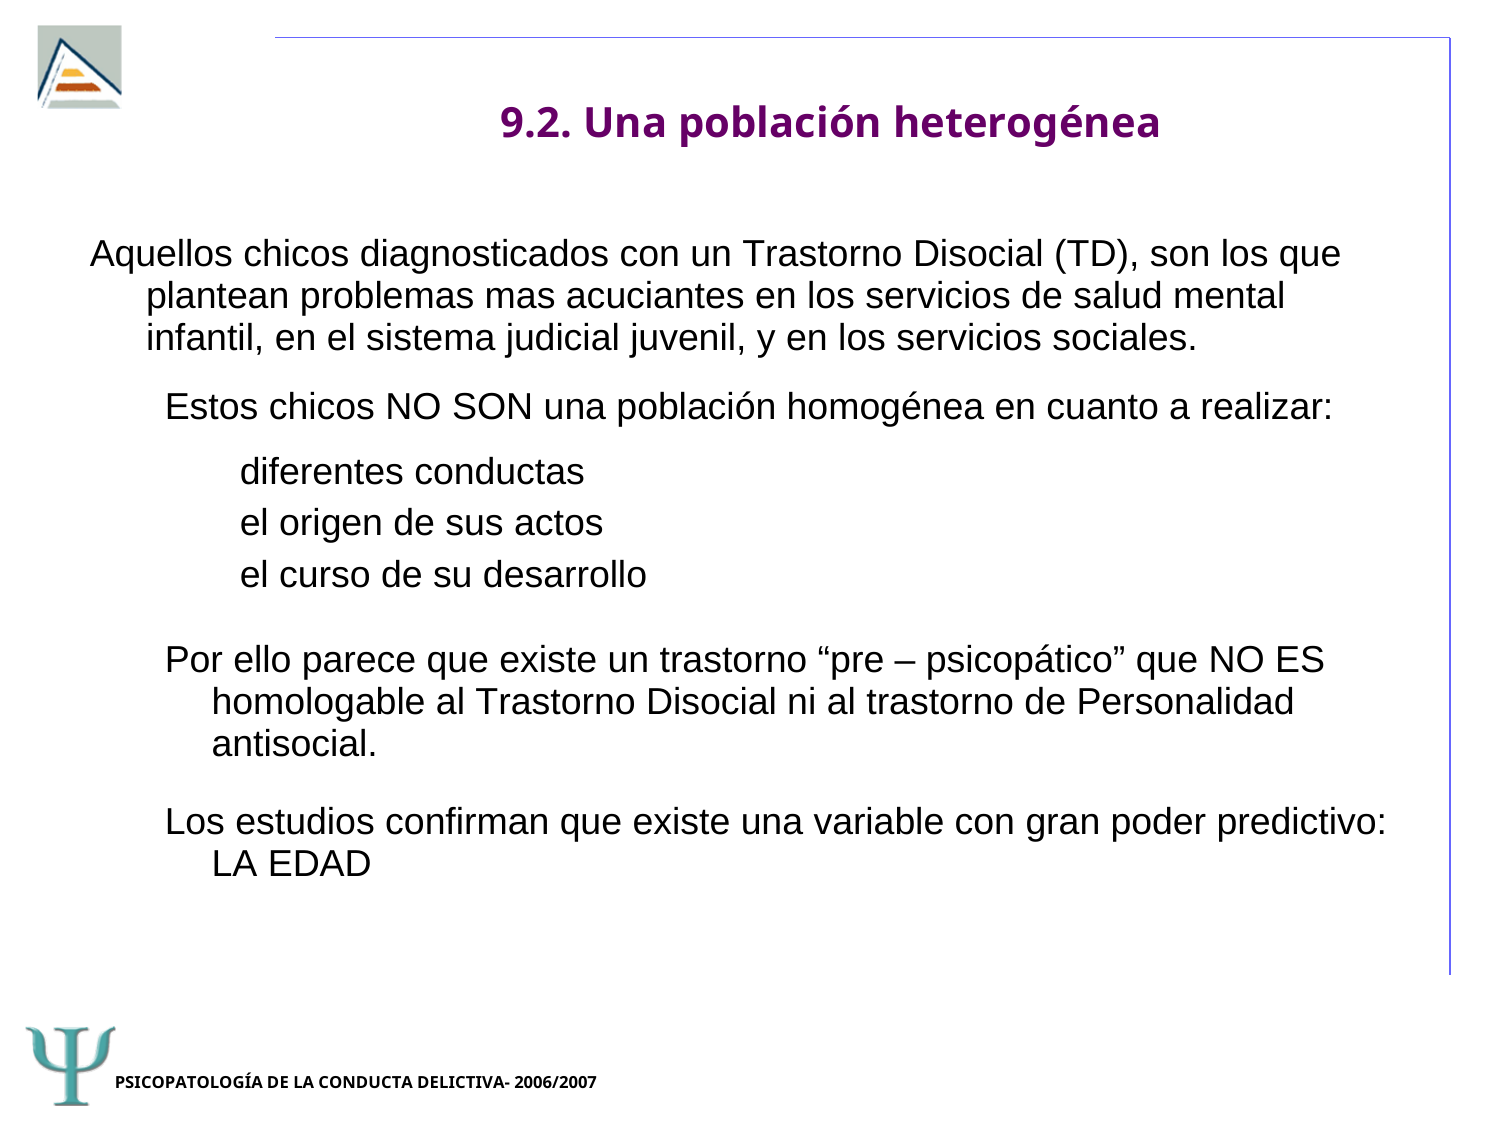

# 9.2. Una población heterogénea
Aquellos chicos diagnosticados con un Trastorno Disocial (TD), son los que plantean problemas mas acuciantes en los servicios de salud mental infantil, en el sistema judicial juvenil, y en los servicios sociales.
Estos chicos NO SON una población homogénea en cuanto a realizar:
diferentes conductas
el origen de sus actos
el curso de su desarrollo
Por ello parece que existe un trastorno “pre – psicopático” que NO ES homologable al Trastorno Disocial ni al trastorno de Personalidad antisocial.
Los estudios confirman que existe una variable con gran poder predictivo: LA EDAD